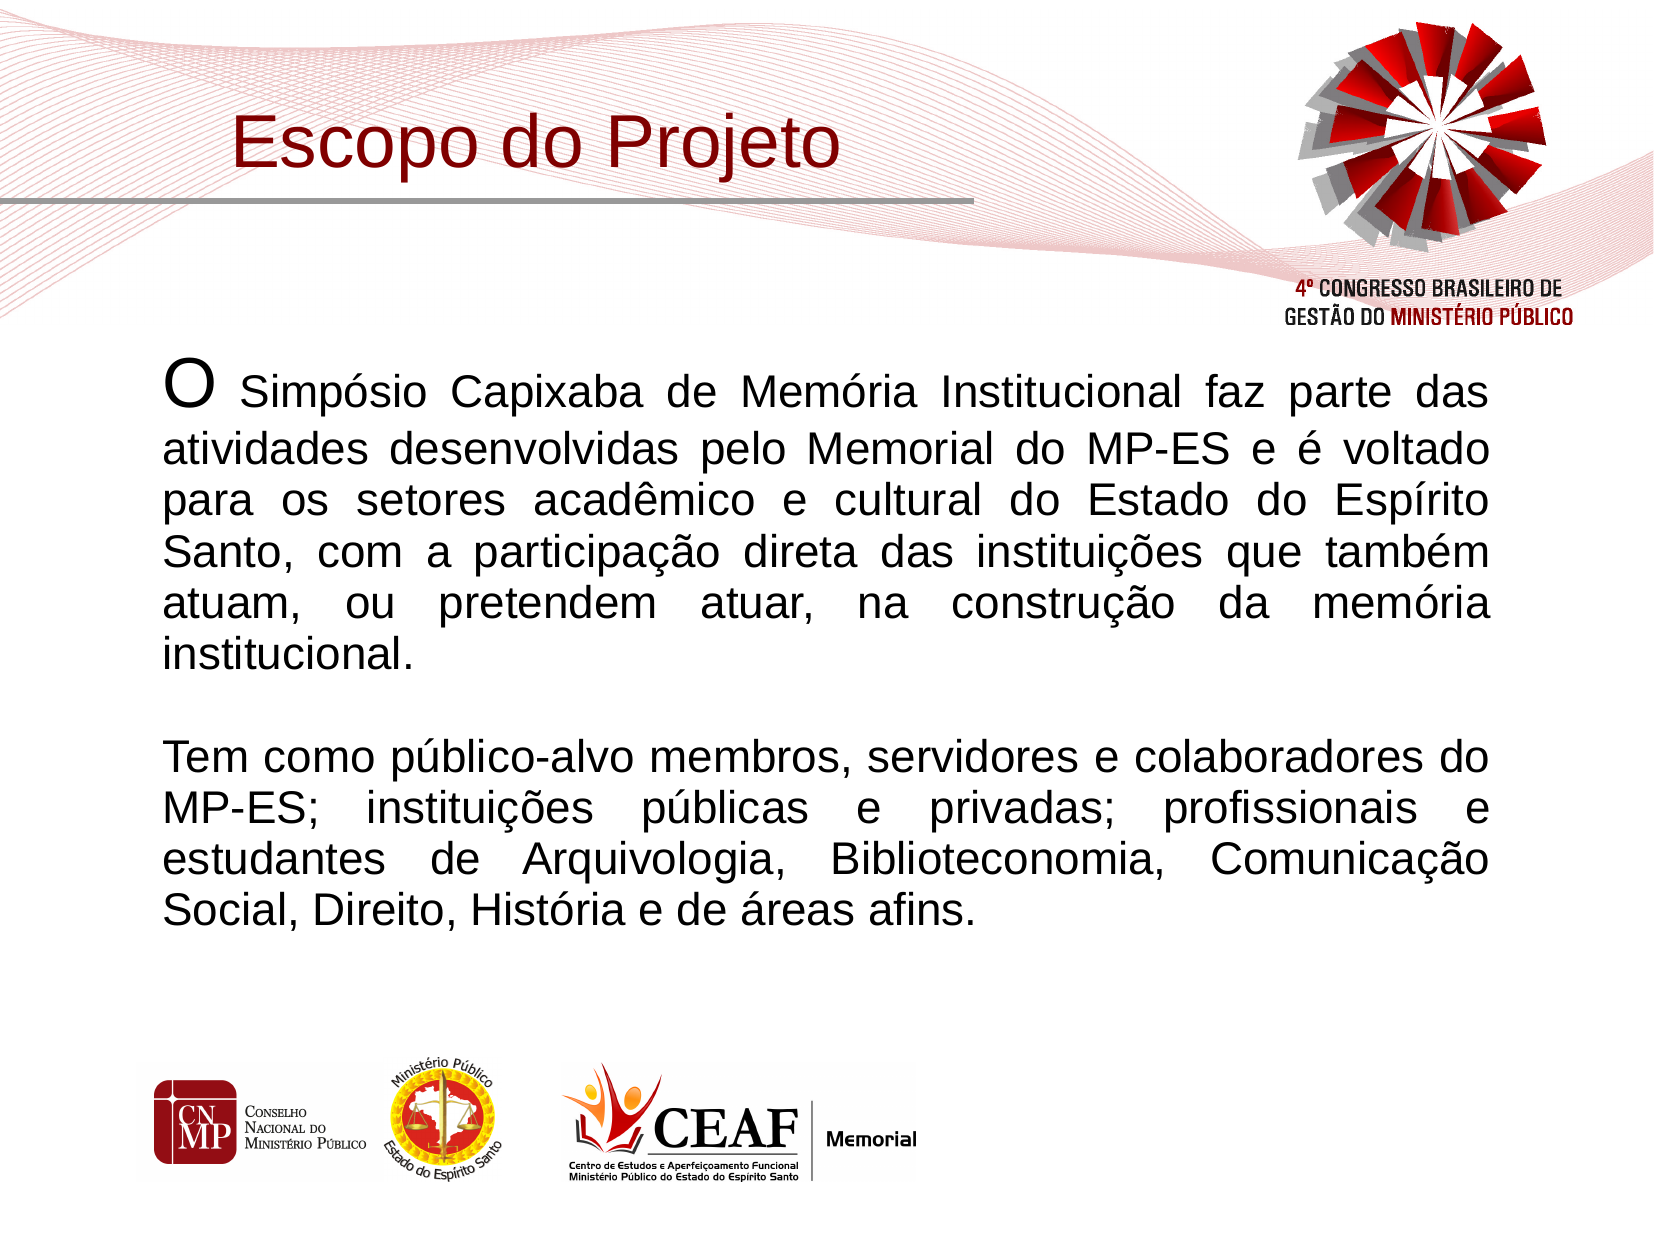

Escopo do Projeto
O Simpósio Capixaba de Memória Institucional faz parte das atividades desenvolvidas pelo Memorial do MP-ES e é voltado para os setores acadêmico e cultural do Estado do Espírito Santo, com a participação direta das instituições que também atuam, ou pretendem atuar, na construção da memória institucional.
Tem como público-alvo membros, servidores e colaboradores do MP-ES; instituições públicas e privadas; profissionais e estudantes de Arquivologia, Biblioteconomia, Comunicação Social, Direito, História e de áreas afins.